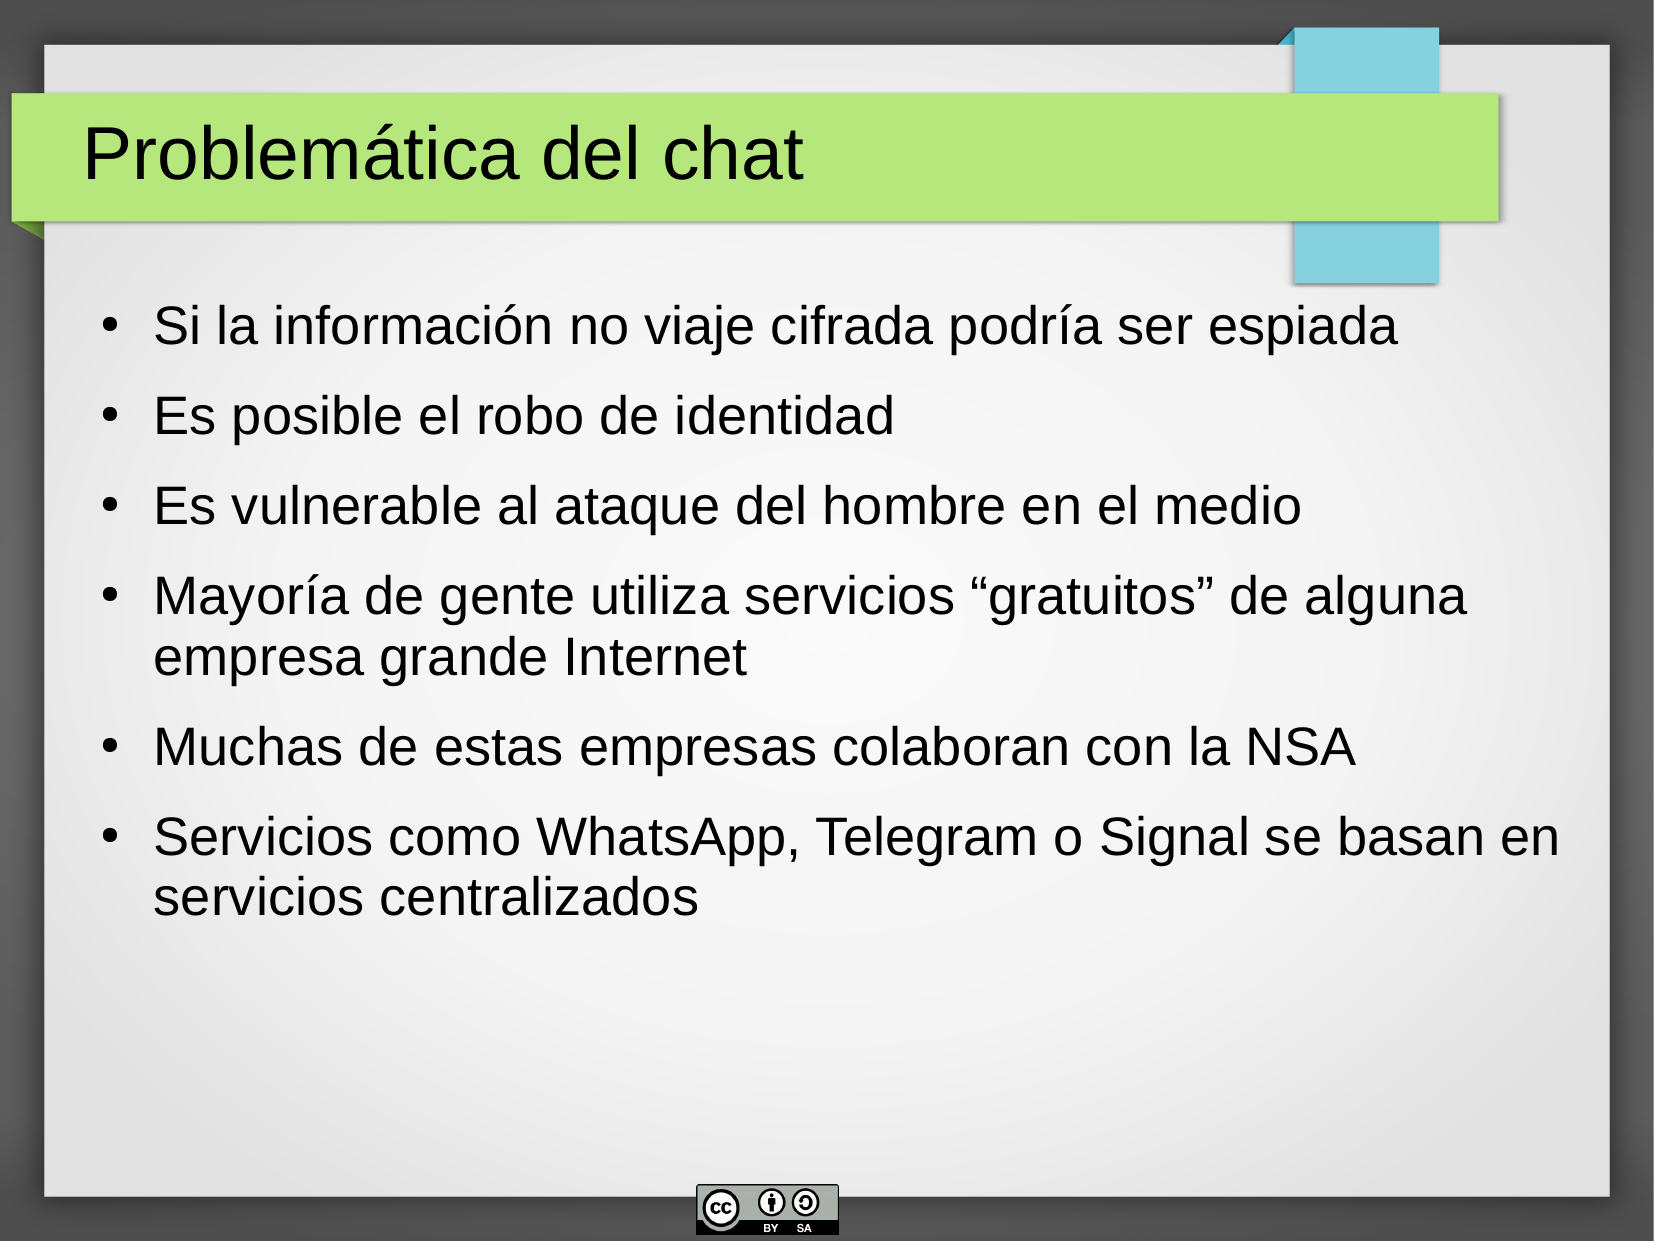

# Problemática del chat
Si la información no viaje cifrada podría ser espiada
Es posible el robo de identidad
Es vulnerable al ataque del hombre en el medio
Mayoría de gente utiliza servicios “gratuitos” de alguna empresa grande Internet
Muchas de estas empresas colaboran con la NSA
Servicios como WhatsApp, Telegram o Signal se basan en servicios centralizados